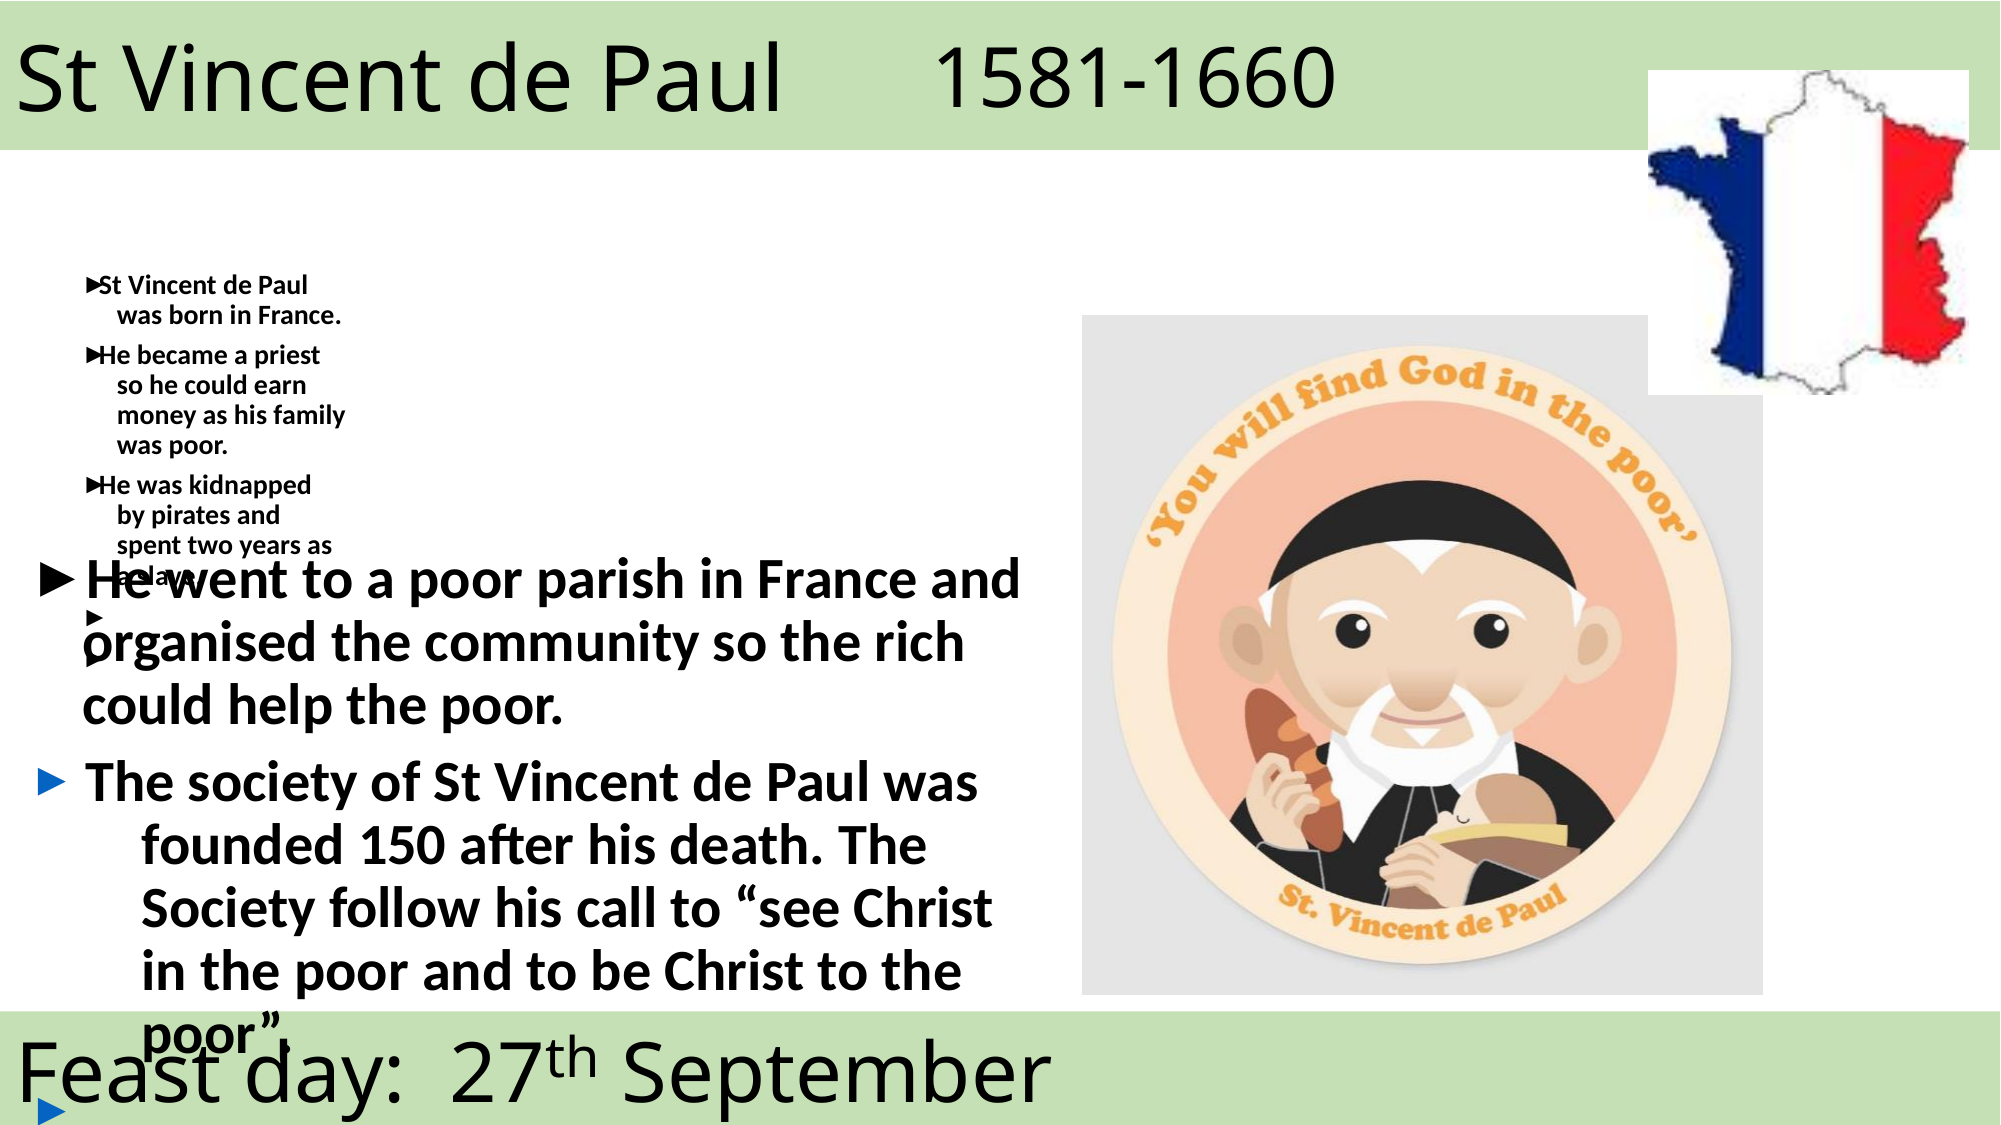

St Vincent de Paul
1581-1660
# St Vincent de Paul was born in France.
He became a priest so he could earn money as his family was poor.
He was kidnapped by pirates and spent two years as a slave.
He went to a poor parish in France and
 organised the community so the rich
 could help the poor.
The society of St Vincent de Paul was founded 150 after his death. The Society follow his call to “see Christ in the poor and to be Christ to the poor”.
Feast day: 27th September